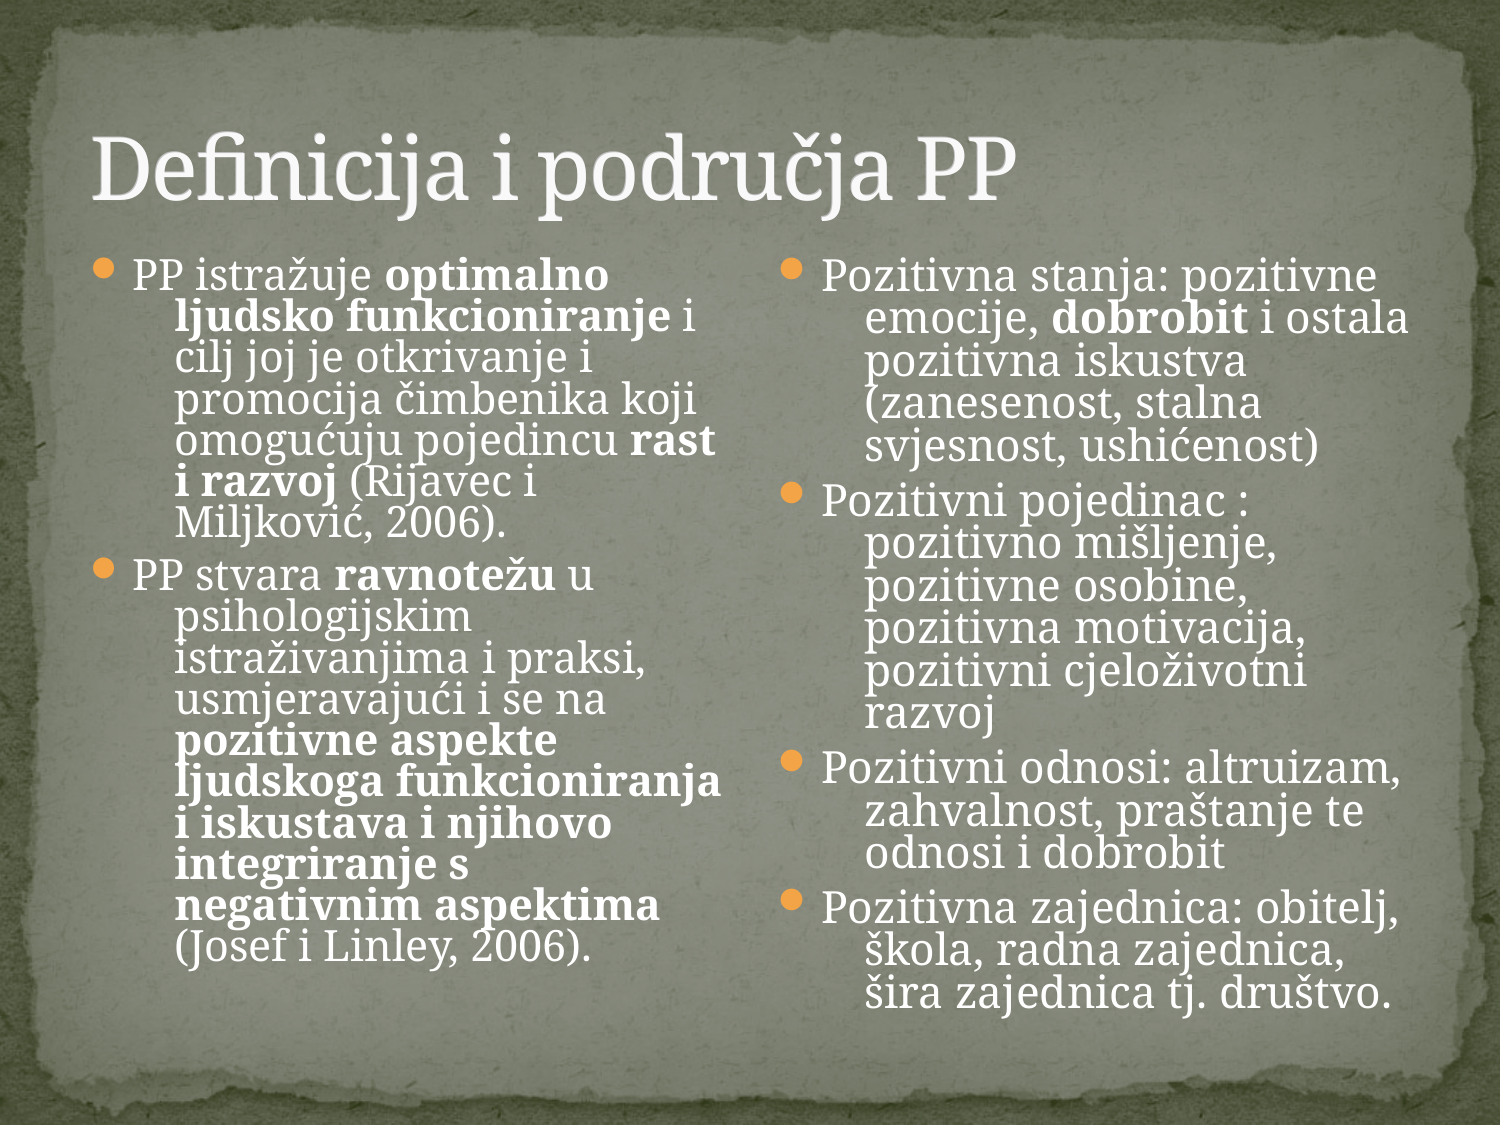

# Definicija i područja PP
PP istražuje optimalno ljudsko funkcioniranje i cilj joj je otkrivanje i promocija čimbenika koji omogućuju pojedincu rast i razvoj (Rijavec i Miljković, 2006).
PP stvara ravnotežu u psihologijskim istraživanjima i praksi, usmjeravajući i se na pozitivne aspekte ljudskoga funkcioniranja i iskustava i njihovo integriranje s negativnim aspektima (Josef i Linley, 2006).
Pozitivna stanja: pozitivne emocije, dobrobit i ostala pozitivna iskustva (zanesenost, stalna svjesnost, ushićenost)
Pozitivni pojedinac : pozitivno mišljenje, pozitivne osobine, pozitivna motivacija, pozitivni cjeloživotni razvoj
Pozitivni odnosi: altruizam, zahvalnost, praštanje te odnosi i dobrobit
Pozitivna zajednica: obitelj, škola, radna zajednica, šira zajednica tj. društvo.